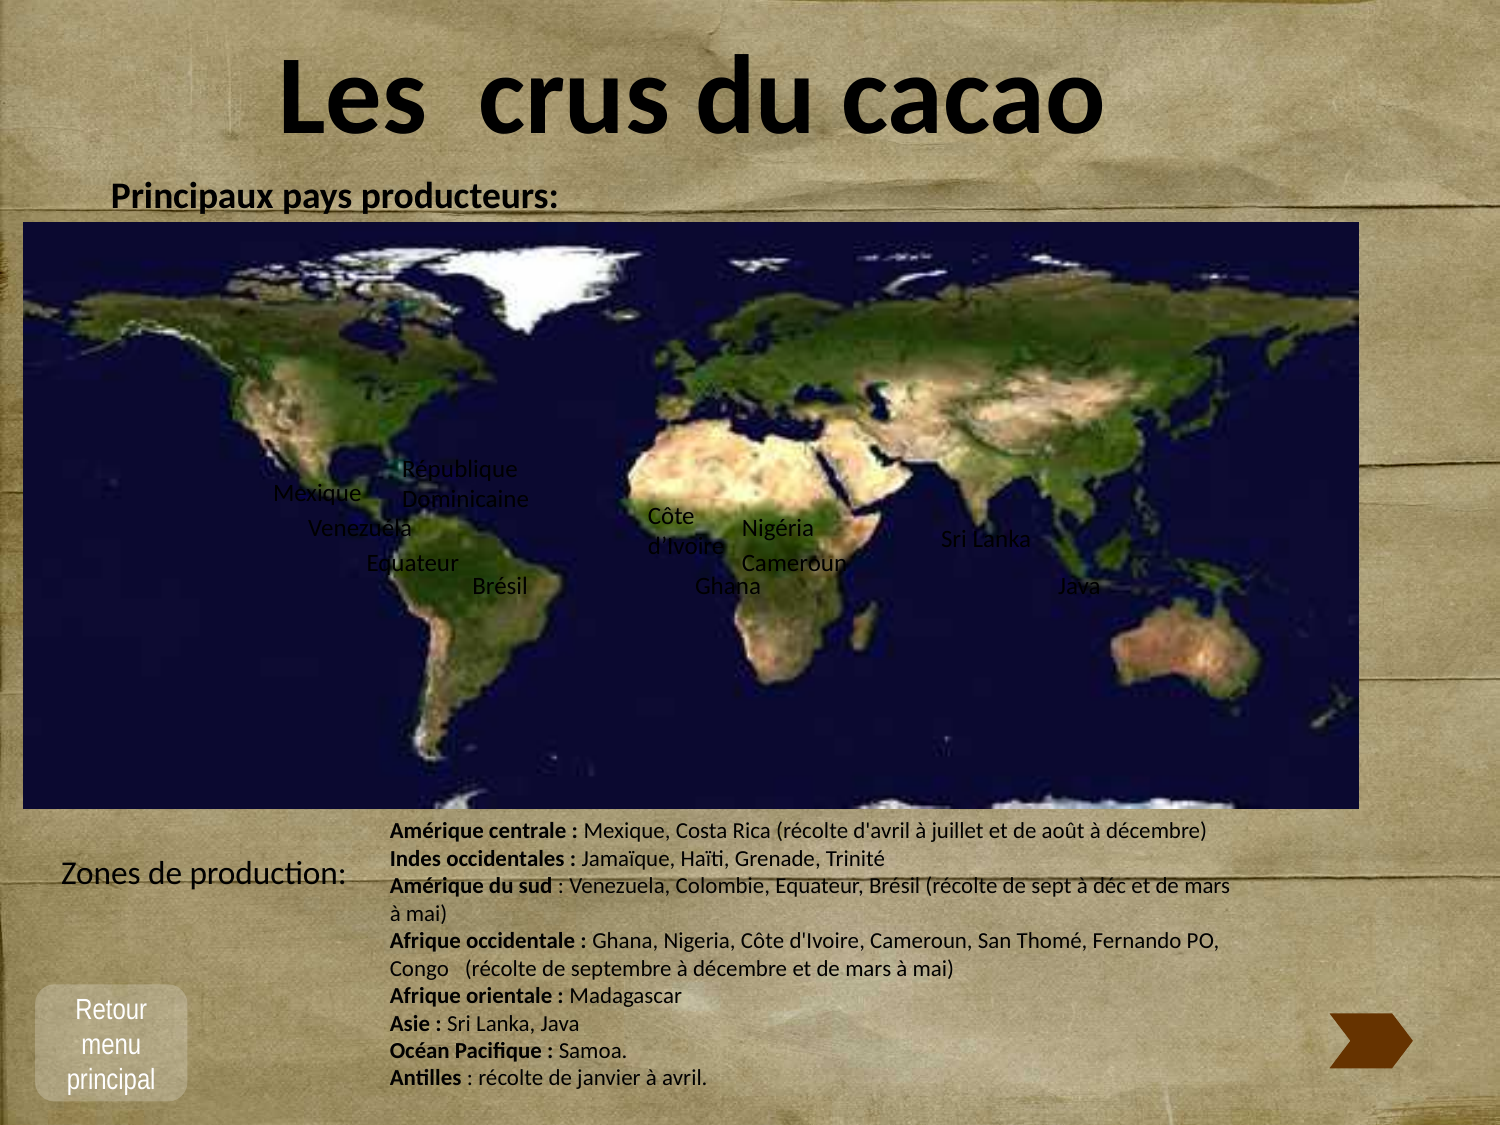

Les crus du cacao
#
Principaux pays producteurs:
République
Dominicaine
Mexique
Côte
d’Ivoire
Venezuéla
Nigéria
Sri Lanka
Equateur
Cameroun
Brésil
Ghana
Java
Amérique centrale : Mexique, Costa Rica (récolte d'avril à juillet et de août à décembre)
Indes occidentales : Jamaïque, Haïti, Grenade, Trinité
Amérique du sud : Venezuela, Colombie, Equateur, Brésil (récolte de sept à déc et de mars à mai)
Afrique occidentale : Ghana, Nigeria, Côte d'Ivoire, Cameroun, San Thomé, Fernando PO, Congo (récolte de septembre à décembre et de mars à mai)
Afrique orientale : Madagascar
Asie : Sri Lanka, Java
Océan Pacifique : Samoa.
Antilles : récolte de janvier à avril.
Zones de production:
Retour menu
principal